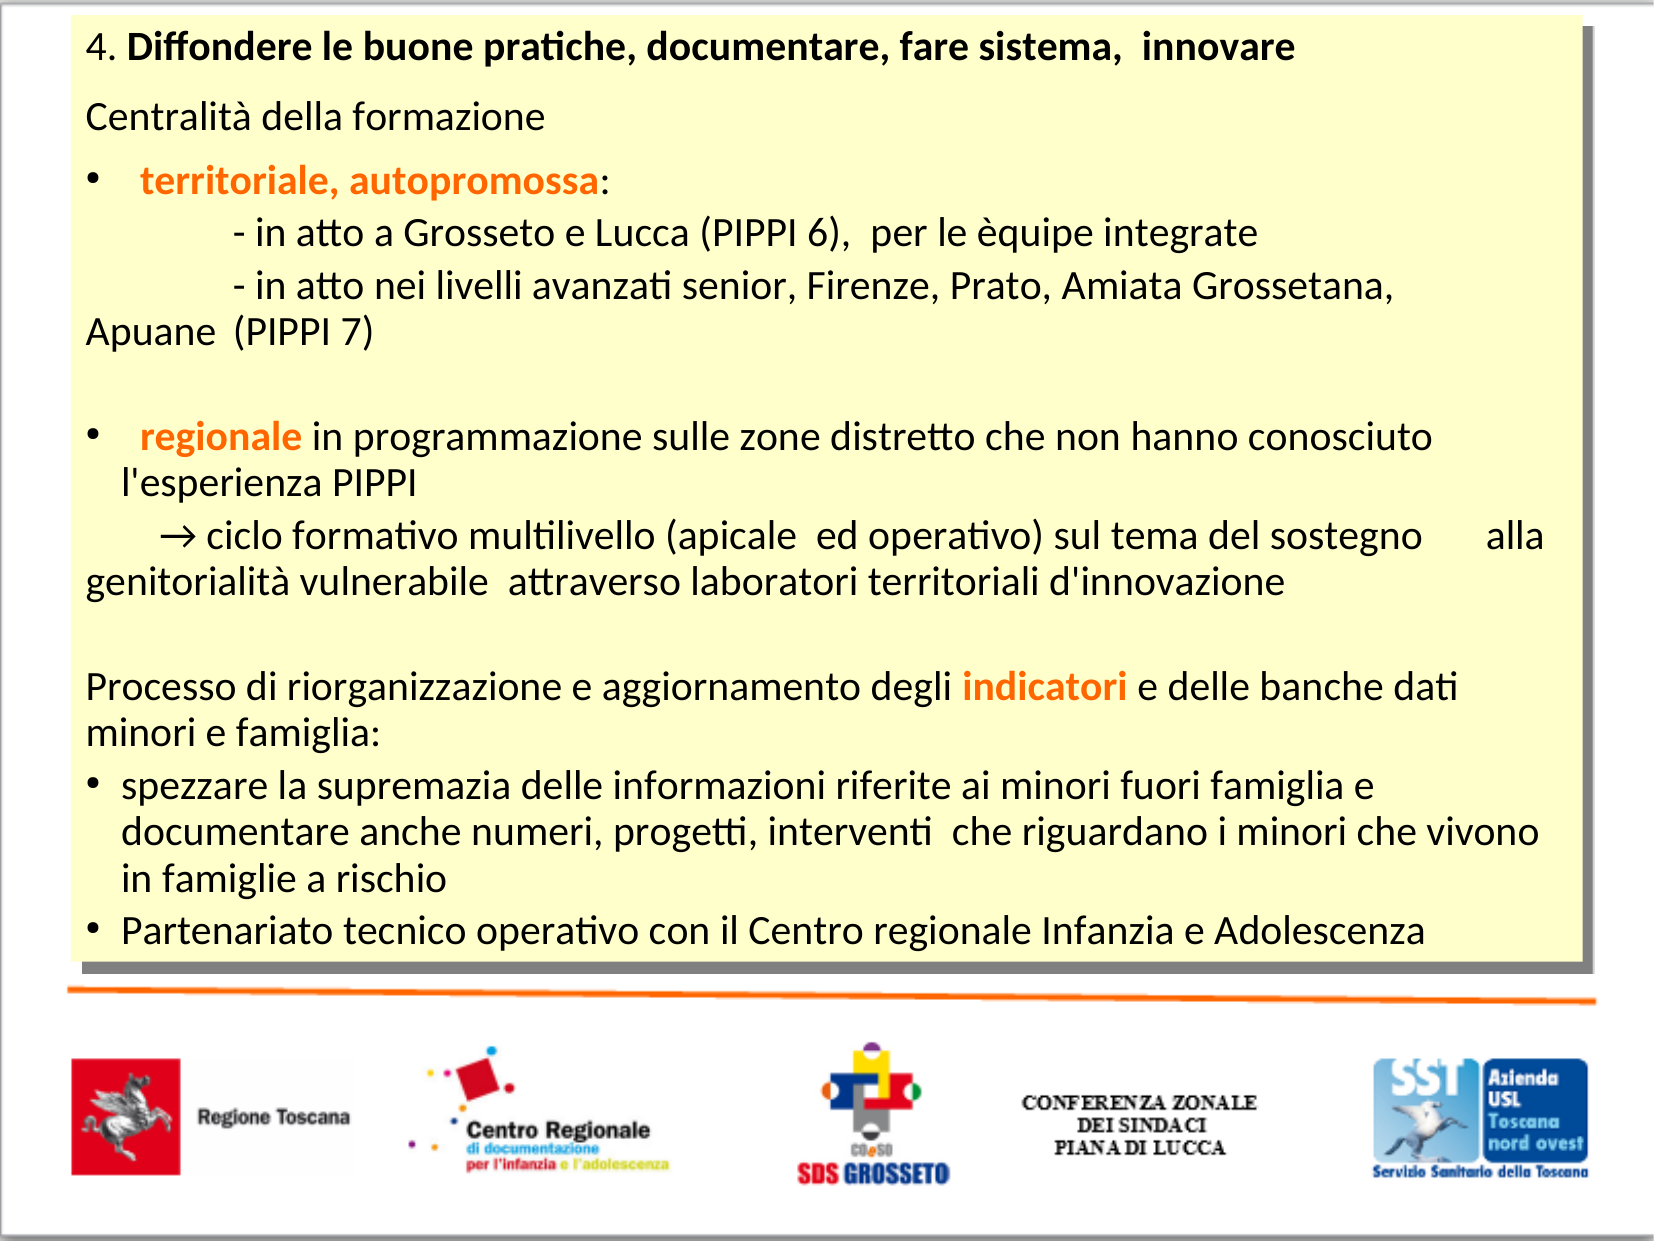

4. Diffondere le buone pratiche, documentare, fare sistema, innovare
Centralità della formazione
 territoriale, autopromossa:
		- in atto a Grosseto e Lucca (PIPPI 6), per le èquipe integrate
		- in atto nei livelli avanzati senior, Firenze, Prato, Amiata Grossetana, 			Apuane 	(PIPPI 7)
 regionale in programmazione sulle zone distretto che non hanno conosciuto l'esperienza PIPPI
 	→ ciclo formativo multilivello (apicale ed operativo) sul tema del sostegno 	alla genitorialità vulnerabile attraverso laboratori territoriali d'innovazione
Processo di riorganizzazione e aggiornamento degli indicatori e delle banche dati minori e famiglia:
spezzare la supremazia delle informazioni riferite ai minori fuori famiglia e documentare anche numeri, progetti, interventi che riguardano i minori che vivono in famiglie a rischio
Partenariato tecnico operativo con il Centro regionale Infanzia e Adolescenza